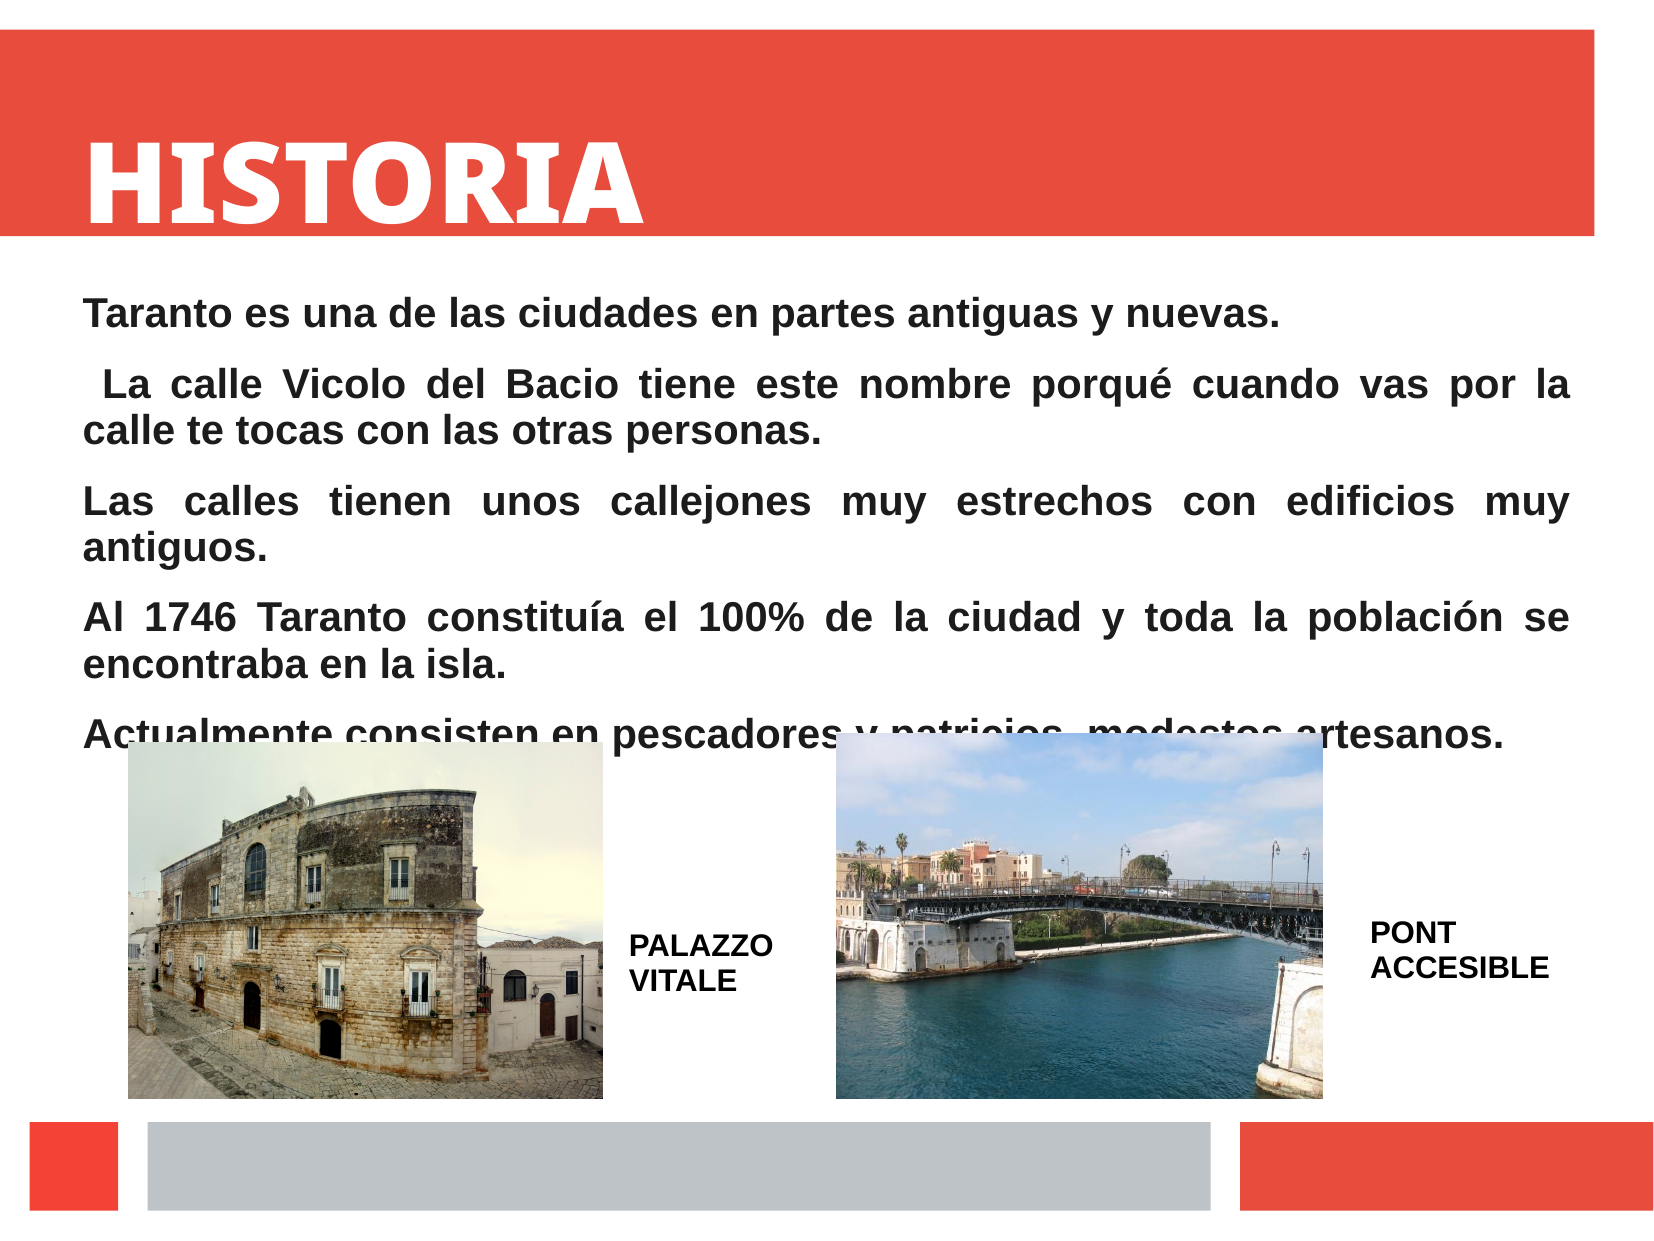

# HISTORIA
Taranto es una de las ciudades en partes antiguas y nuevas.
 La calle Vicolo del Bacio tiene este nombre porqué cuando vas por la calle te tocas con las otras personas.
Las calles tienen unos callejones muy estrechos con edificios muy antiguos.
Al 1746 Taranto constituía el 100% de la ciudad y toda la población se encontraba en la isla.
Actualmente consisten en pescadores y patricios, modestos artesanos.
PONT ACCESIBLE
PALAZZO VITALE